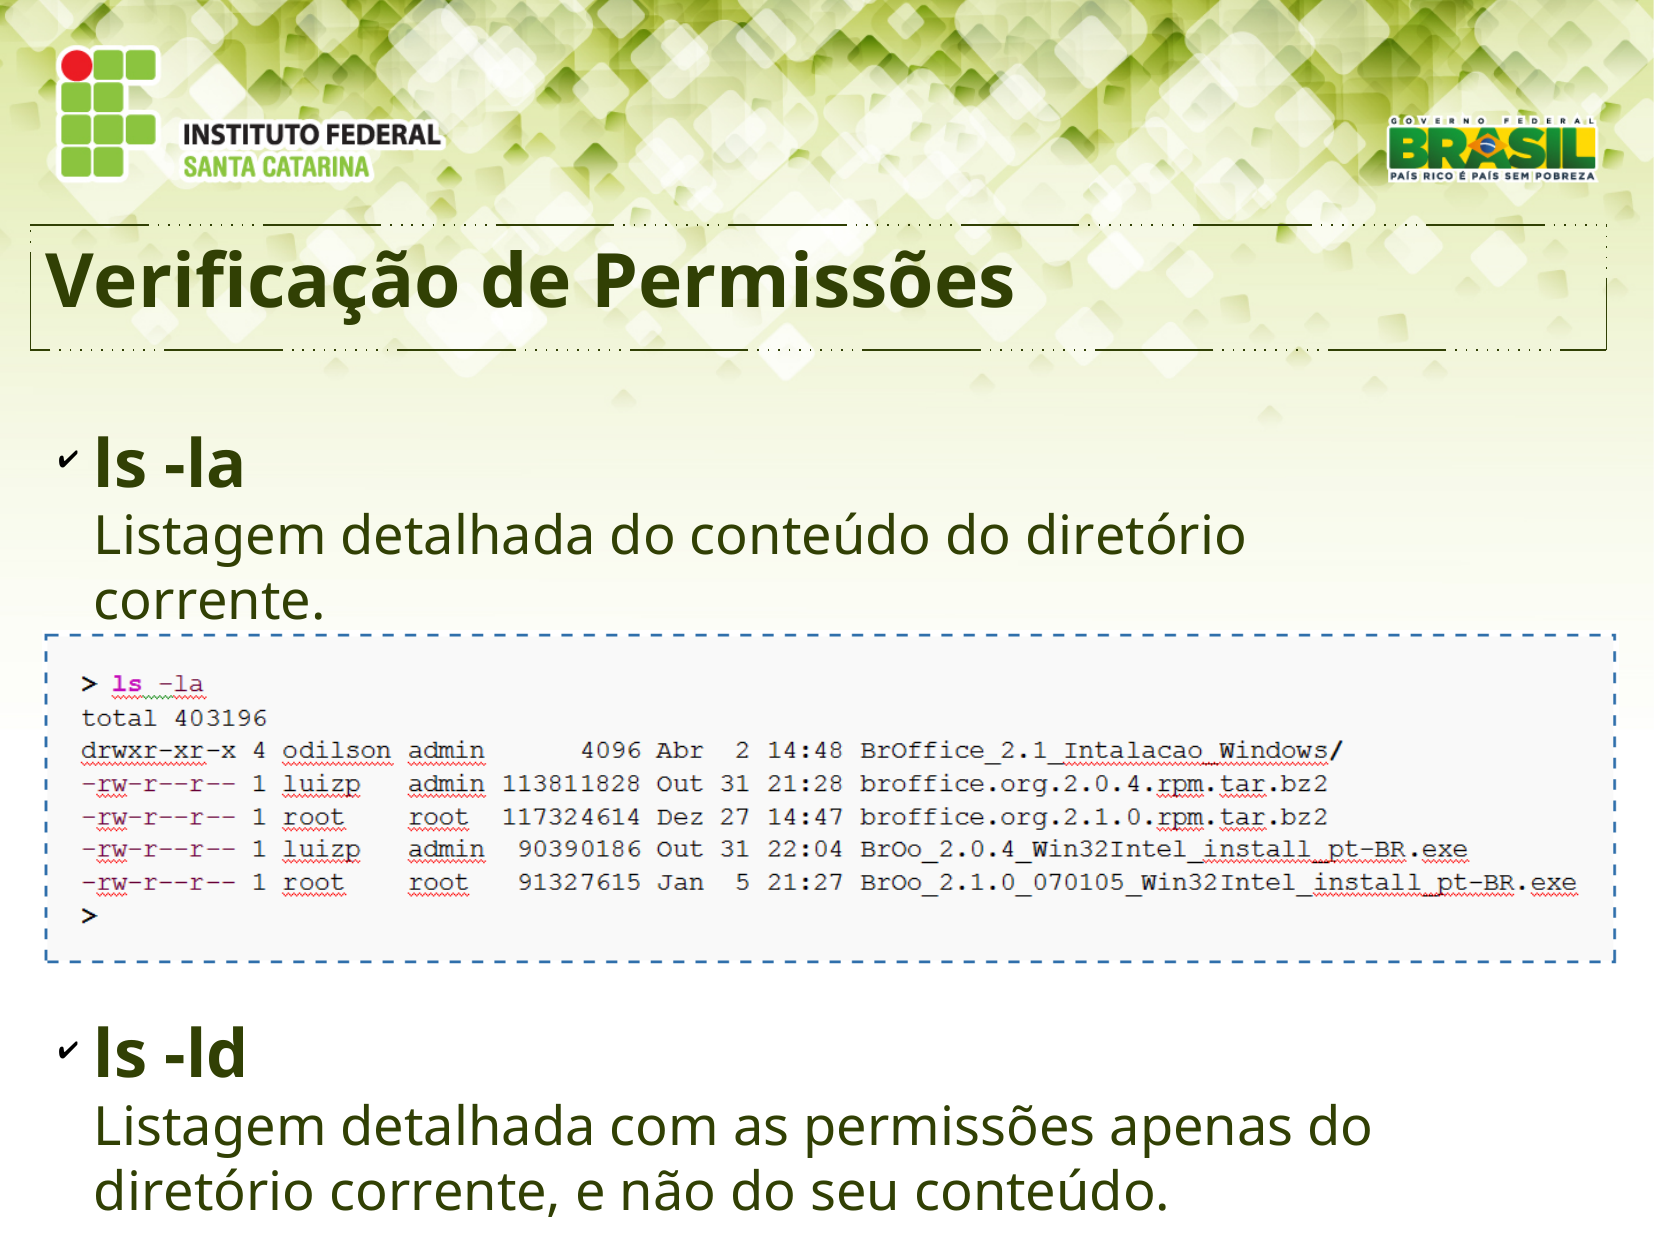

Verificação de Permissões
ls -la
Listagem detalhada do conteúdo do diretório corrente.
ls -ld
Listagem detalhada com as permissões apenas do diretório corrente, e não do seu conteúdo.